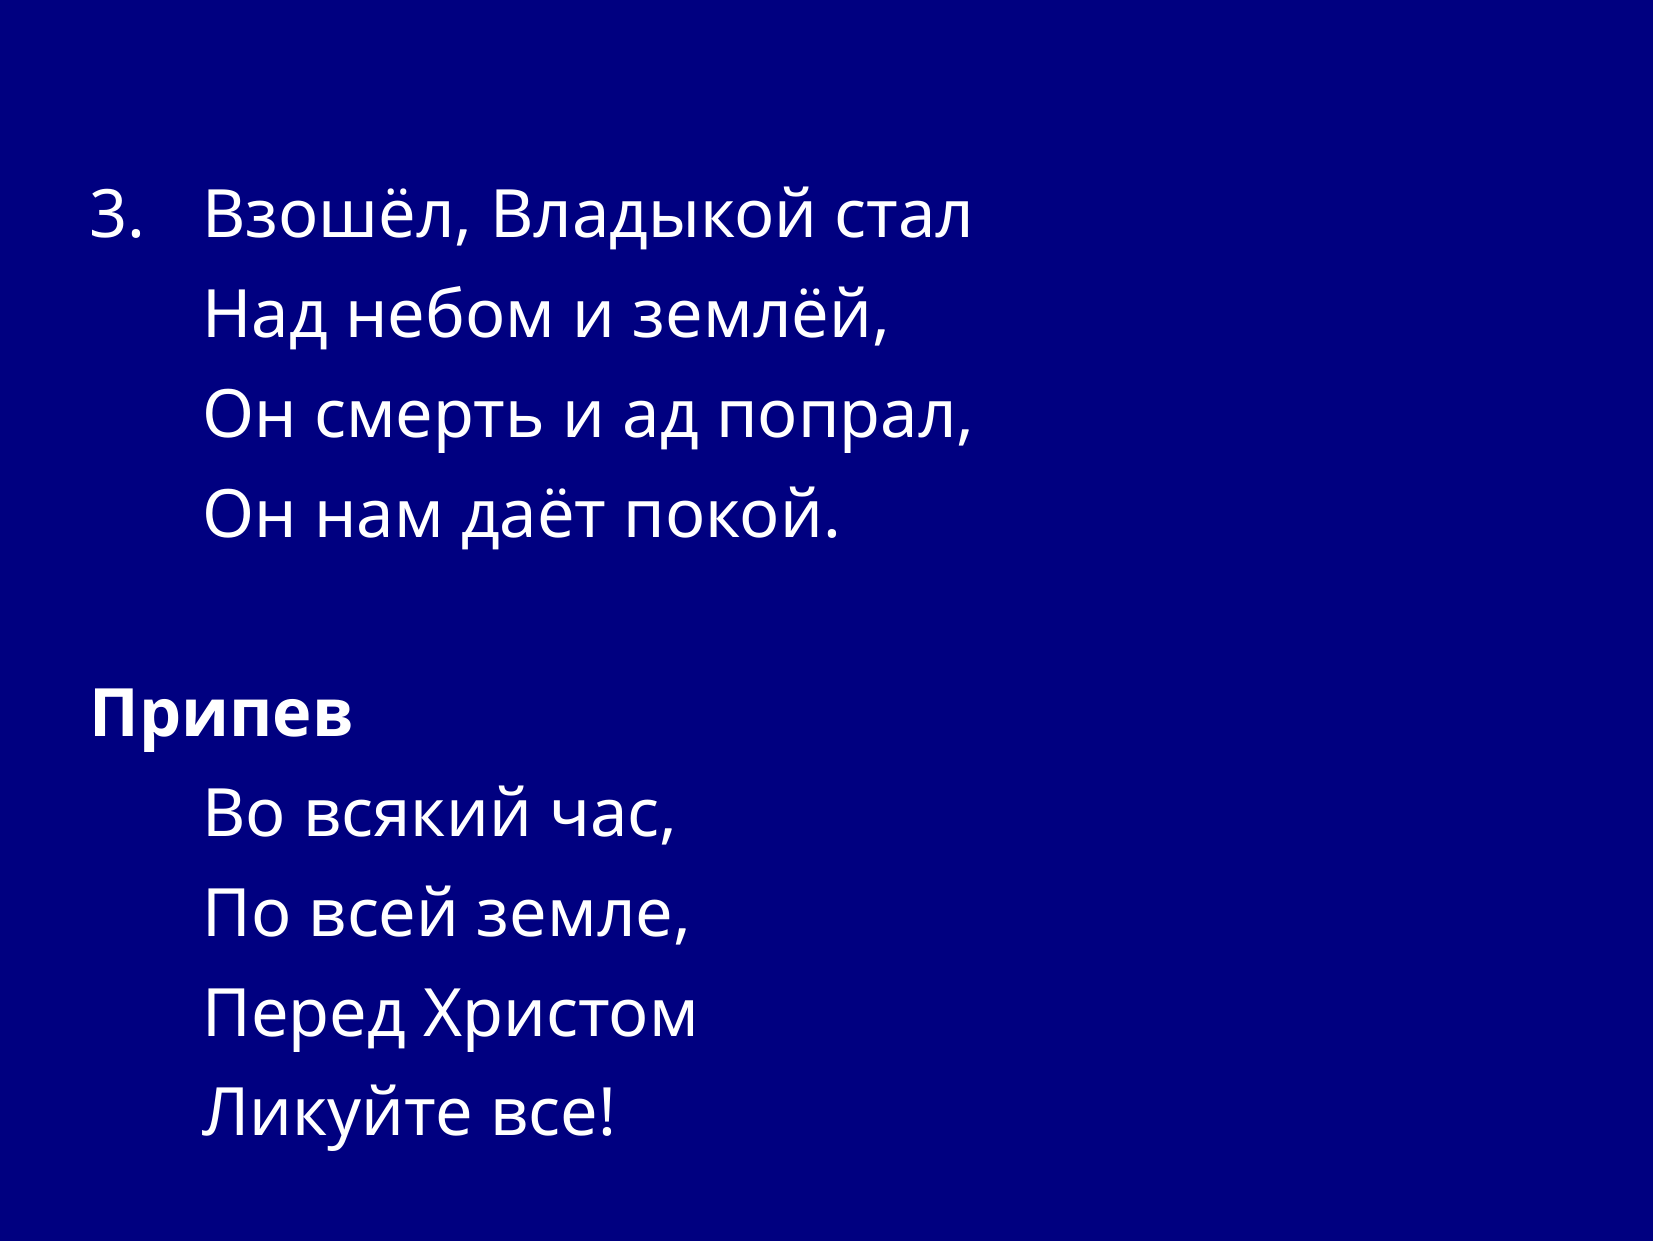

3.	Взошёл, Владыкой стал
	Над небом и землёй,
	Он смерть и ад попрал,
	Он нам даёт покой.
Припев
	Во всякий час,
	По всей земле,
	Перед Христом
	Ликуйте все!